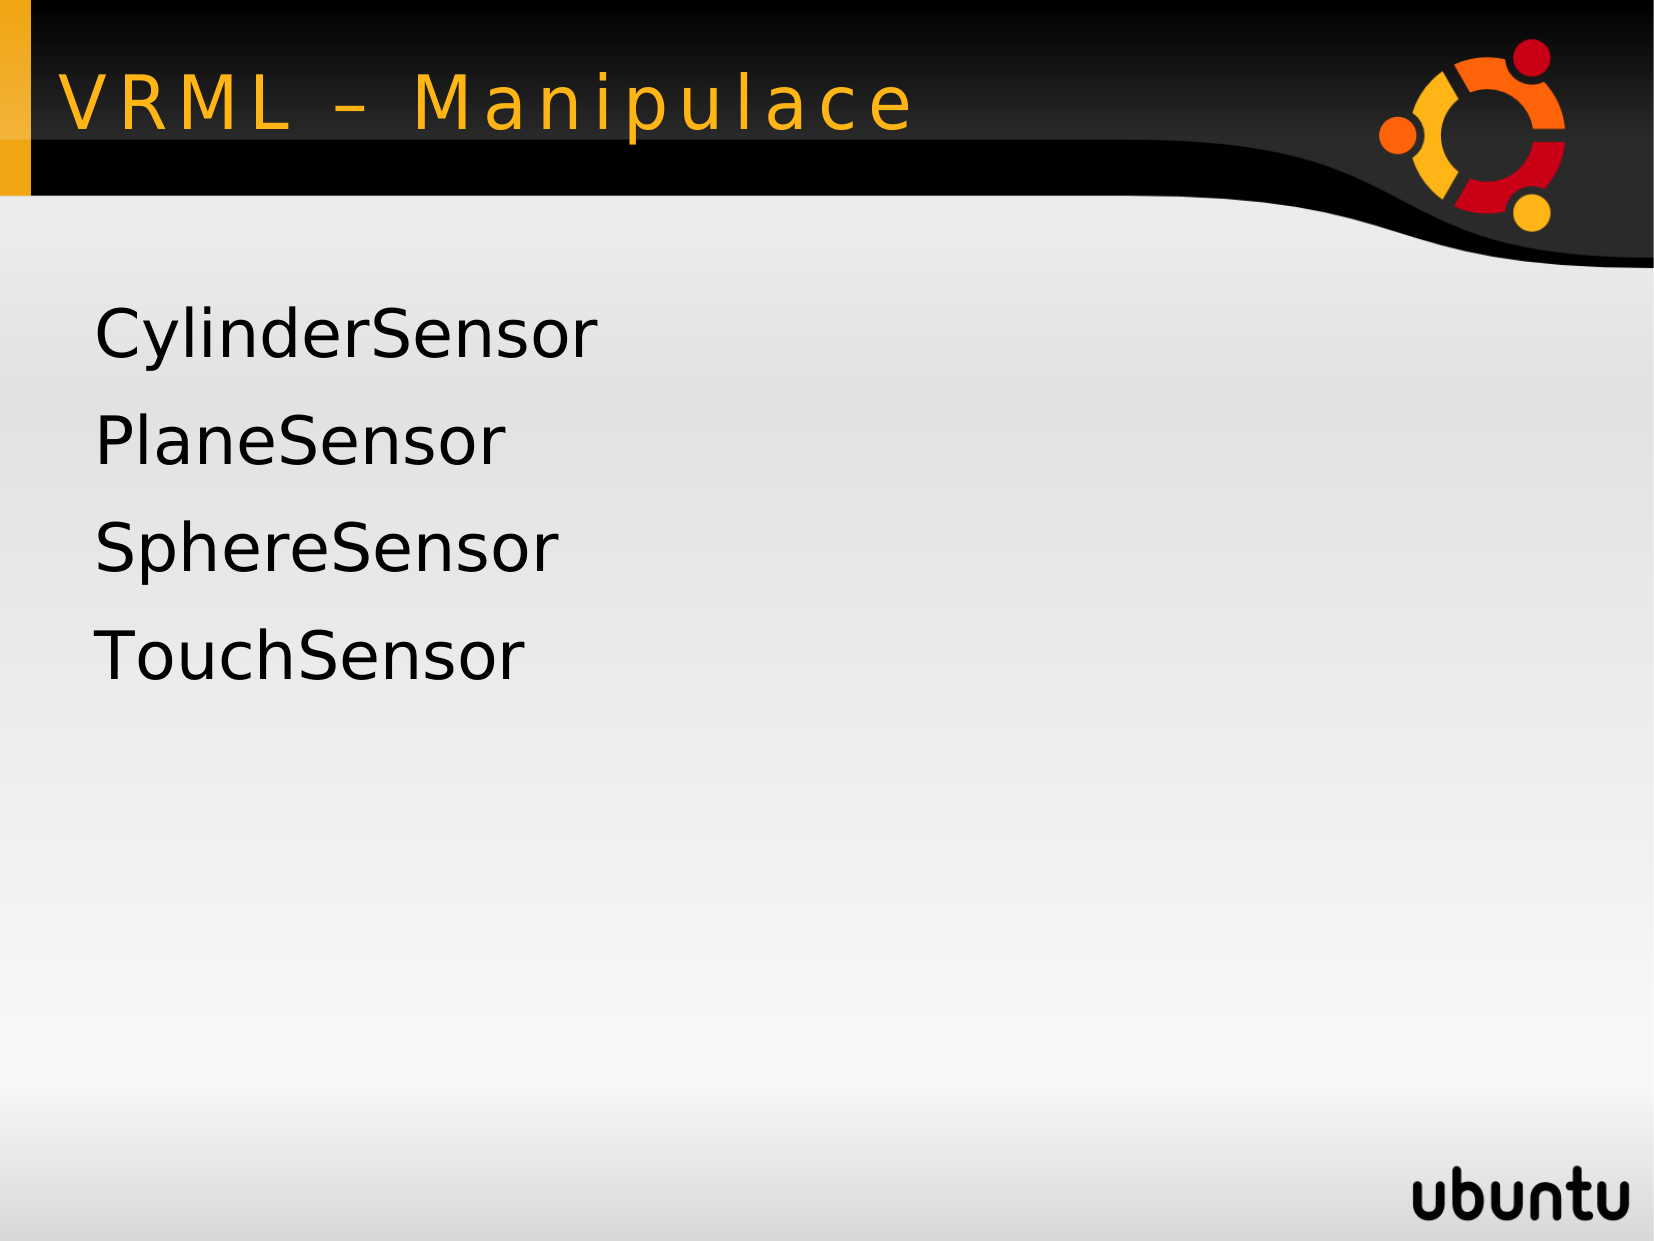

# VRML – Manipulace
CylinderSensor
PlaneSensor
SphereSensor
TouchSensor